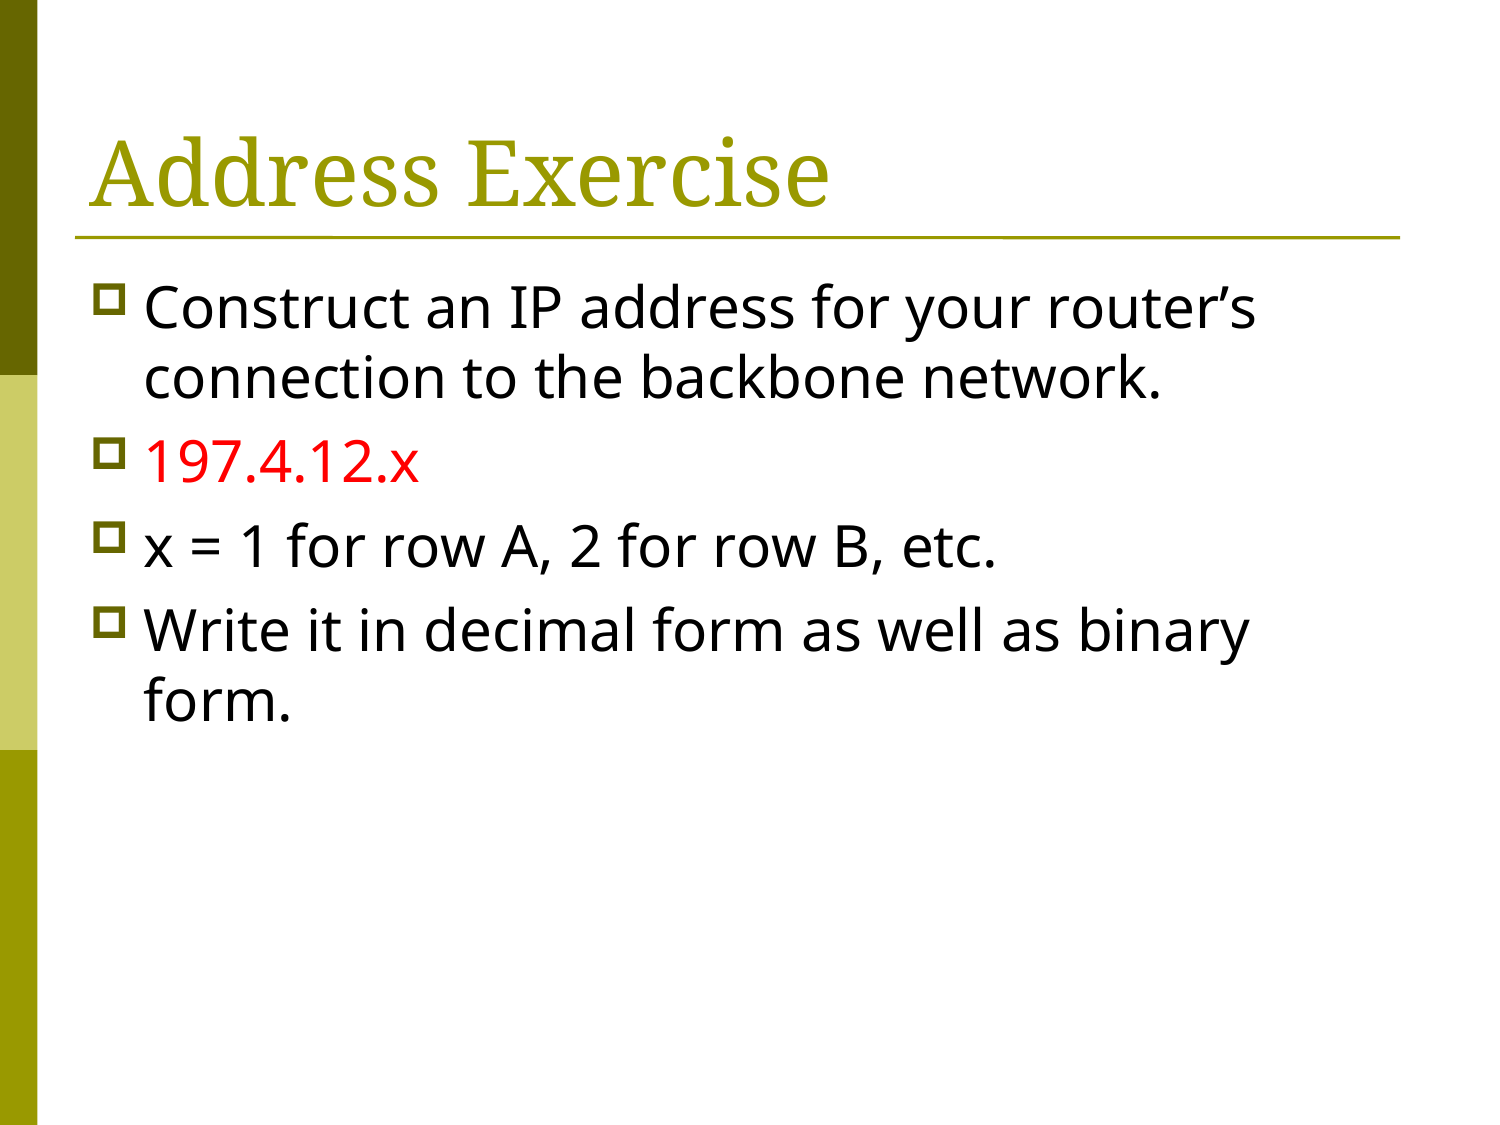

# Address Exercise
Construct an IP address for your router’s connection to the backbone network.
197.4.12.x
x = 1 for row A, 2 for row B, etc.
Write it in decimal form as well as binary form.